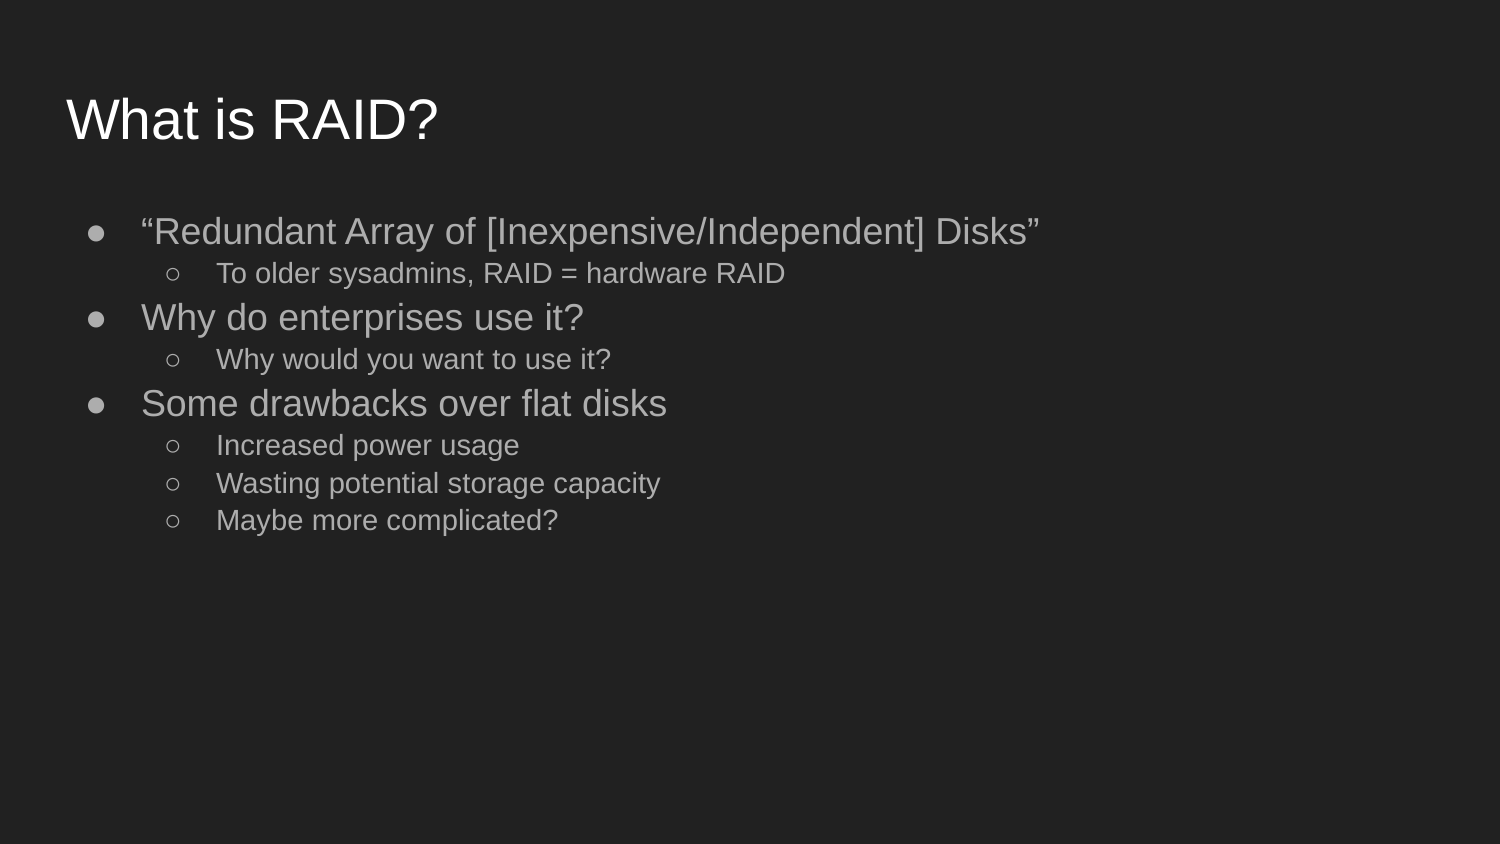

# What is RAID?
“Redundant Array of [Inexpensive/Independent] Disks”
To older sysadmins, RAID = hardware RAID
Why do enterprises use it?
Why would you want to use it?
Some drawbacks over flat disks
Increased power usage
Wasting potential storage capacity
Maybe more complicated?